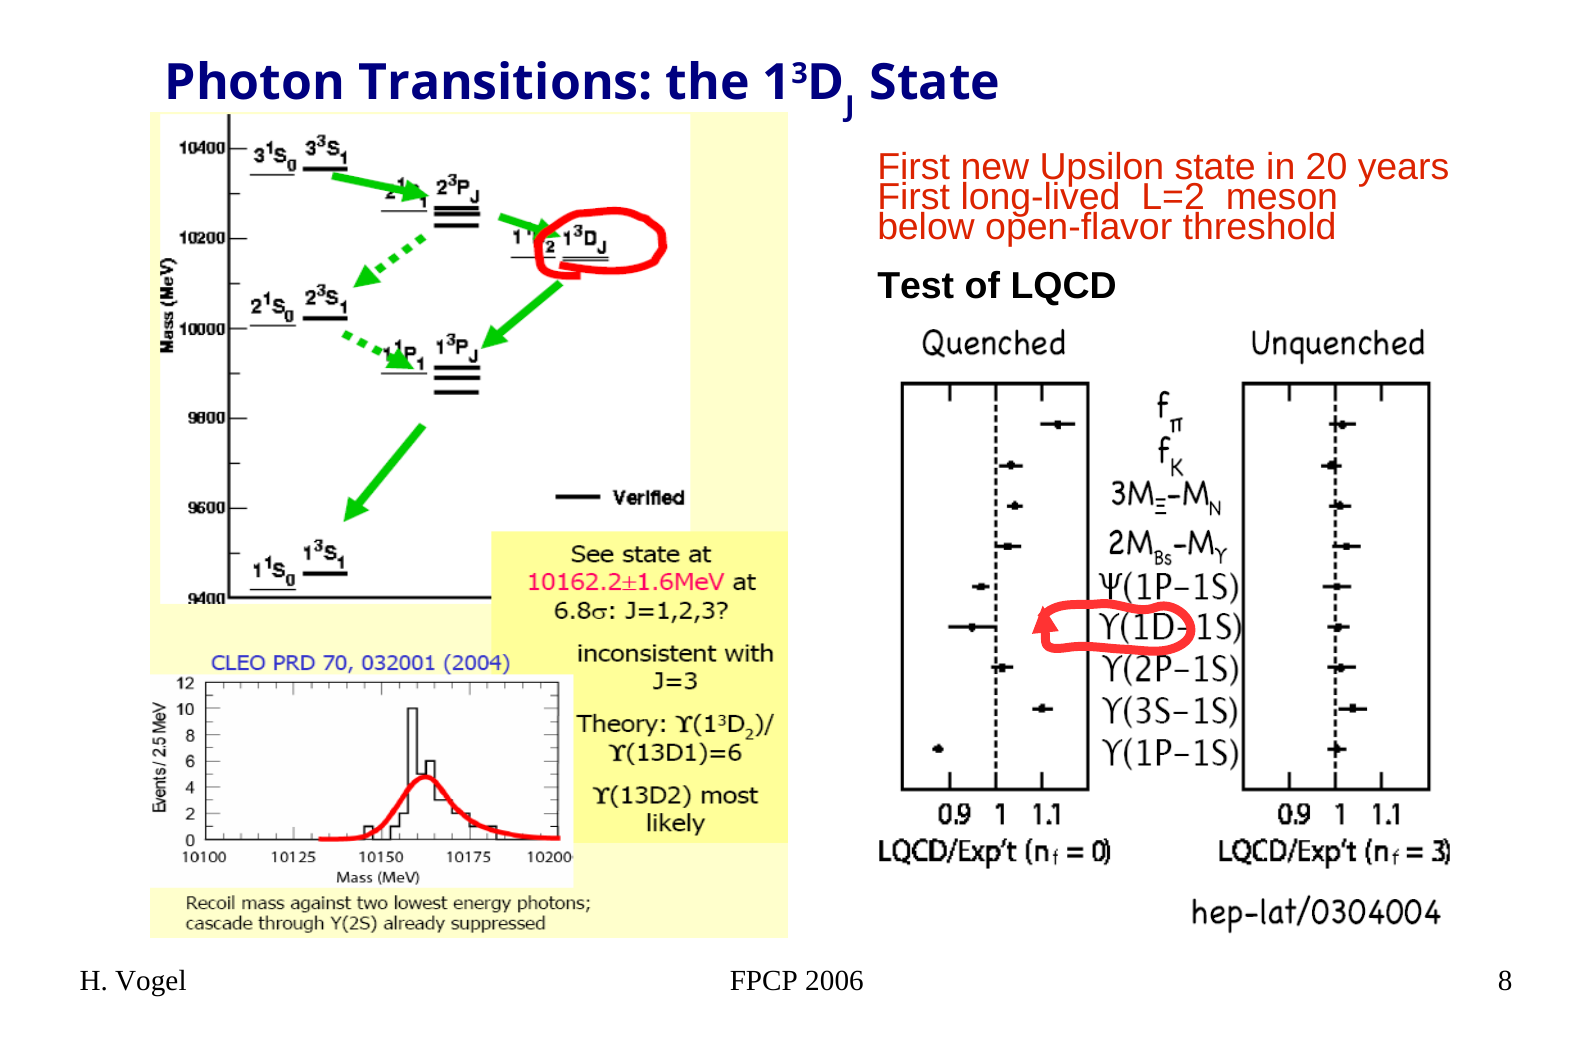

Photon Transitions: the 13DJ State
First new Upsilon state in 20 years
First long-lived L=2 meson
below open-flavor threshold
Test of LQCD
H. Vogel
FPCP 2006
8